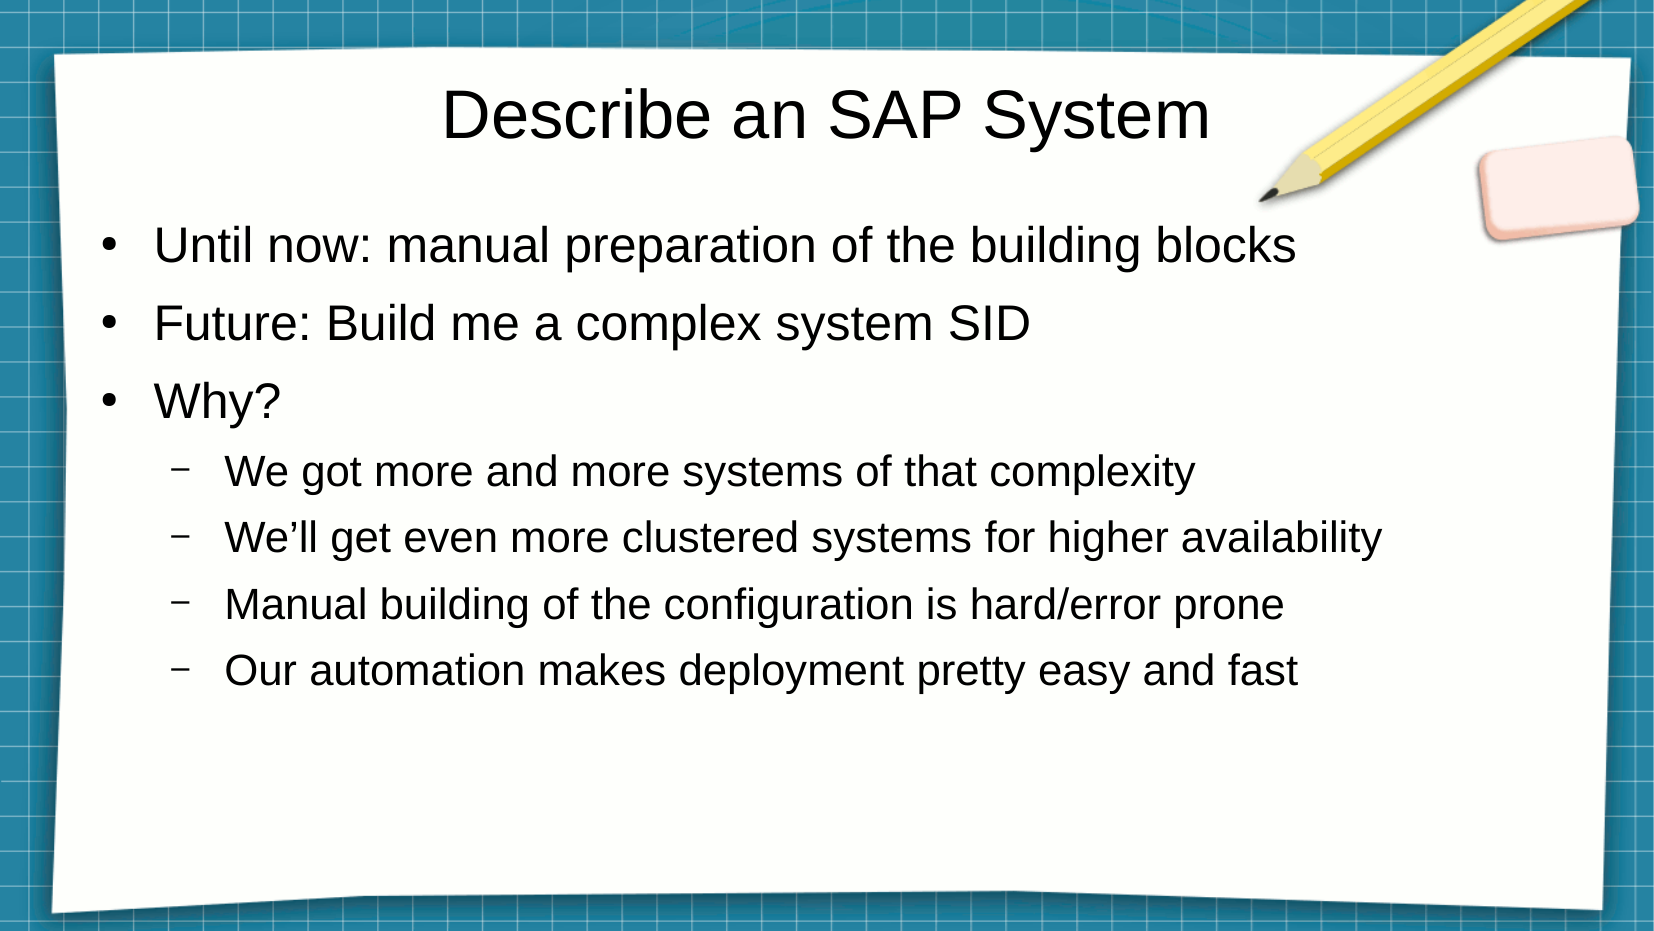

# Describe an SAP System
Until now: manual preparation of the building blocks
Future: Build me a complex system SID
Why?
We got more and more systems of that complexity
We’ll get even more clustered systems for higher availability
Manual building of the configuration is hard/error prone
Our automation makes deployment pretty easy and fast